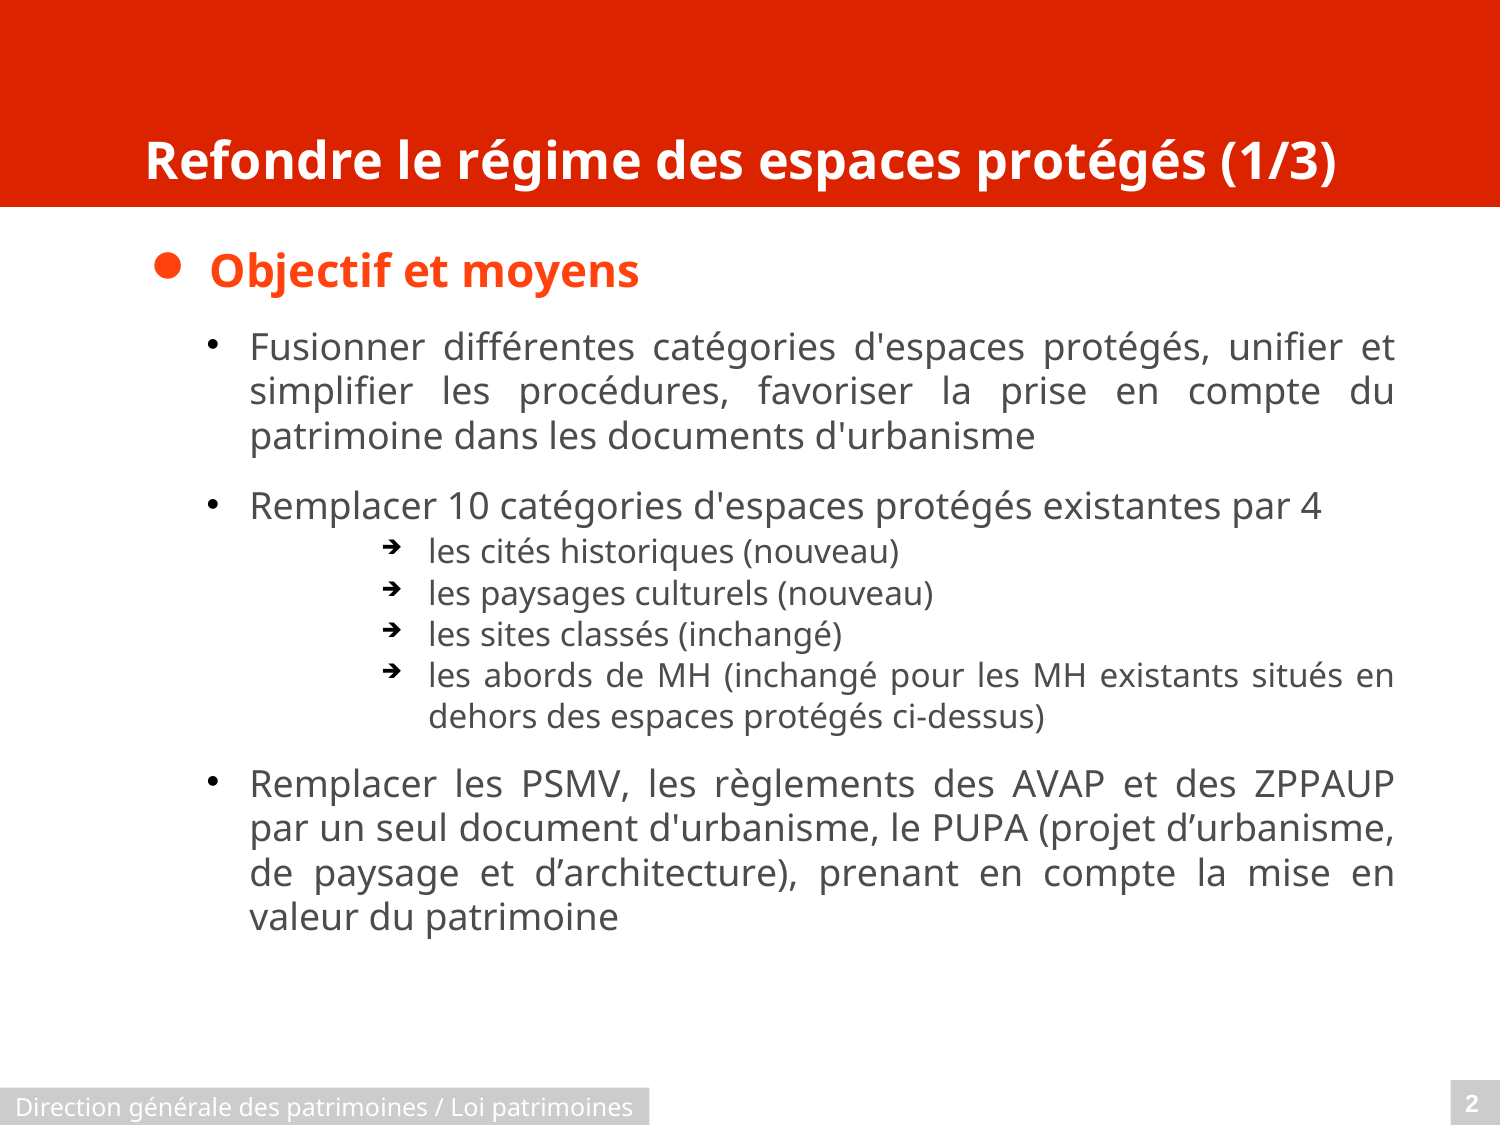

Refondre le régime des espaces protégés (1/3)
# Objectif et moyens
Fusionner différentes catégories d'espaces protégés, unifier et simplifier les procédures, favoriser la prise en compte du patrimoine dans les documents d'urbanisme
Remplacer 10 catégories d'espaces protégés existantes par 4
les cités historiques (nouveau)
les paysages culturels (nouveau)
les sites classés (inchangé)
les abords de MH (inchangé pour les MH existants situés en dehors des espaces protégés ci-dessus)
Remplacer les PSMV, les règlements des AVAP et des ZPPAUP par un seul document d'urbanisme, le PUPA (projet d’urbanisme, de paysage et d’architecture), prenant en compte la mise en valeur du patrimoine